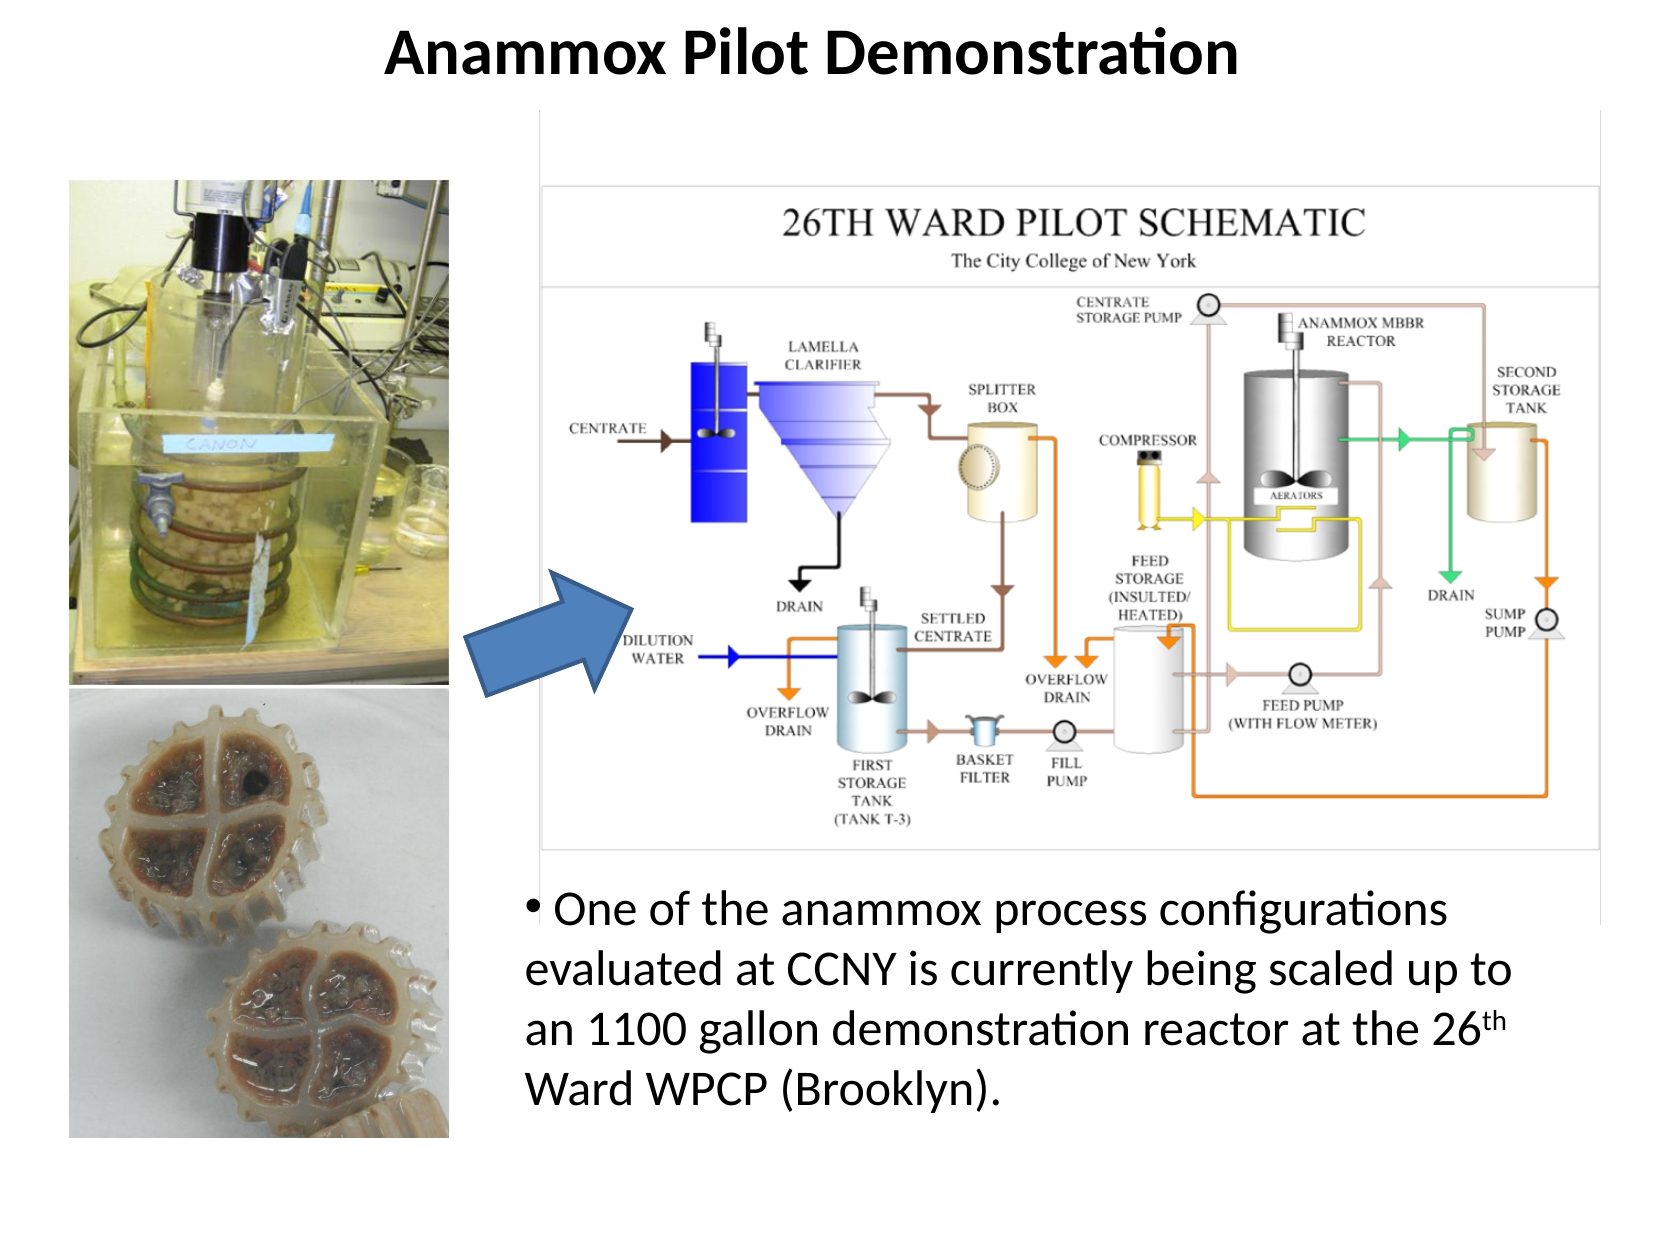

Anammox Pilot Demonstration
 One of the anammox process configurations evaluated at CCNY is currently being scaled up to an 1100 gallon demonstration reactor at the 26th Ward WPCP (Brooklyn).